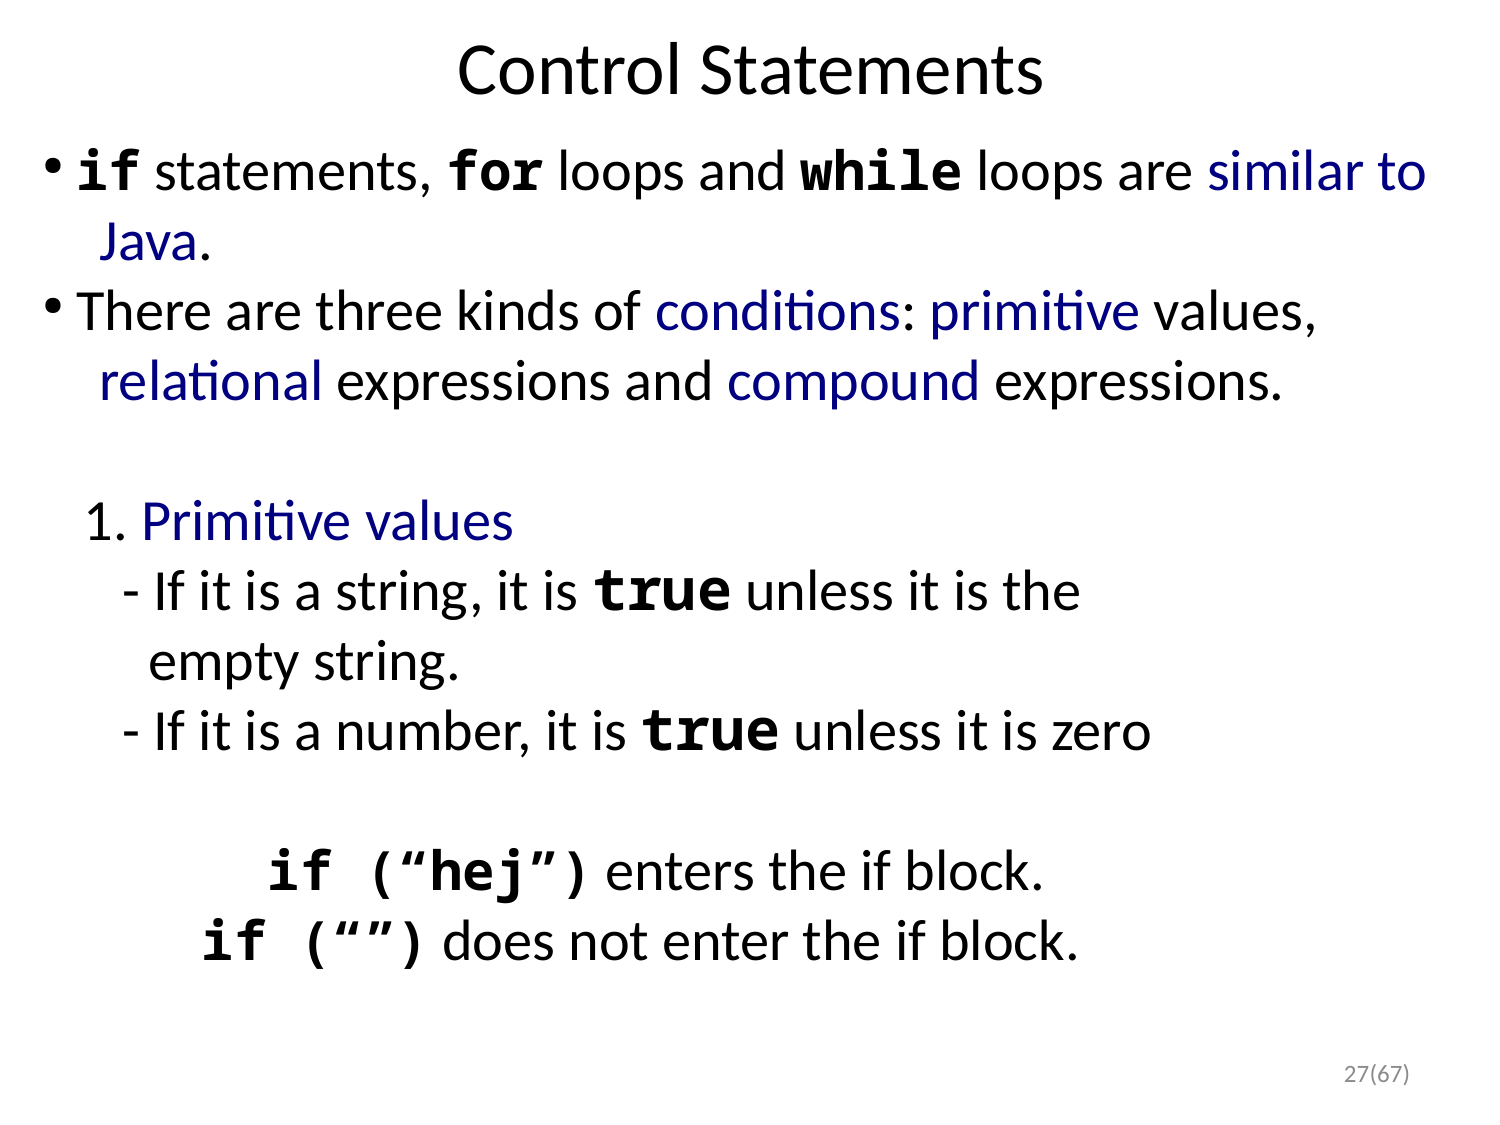

# Control Statements
 if statements, for loops and while loops are similar to Java.
 There are three kinds of conditions: primitive values, relational expressions and compound expressions.
 1. Primitive values
 - If it is a string, it is true unless it is the
 empty string.
 - If it is a number, it is true unless it is zero
			if (“hej”) enters the if block.
 if (“”) does not enter the if block.
27